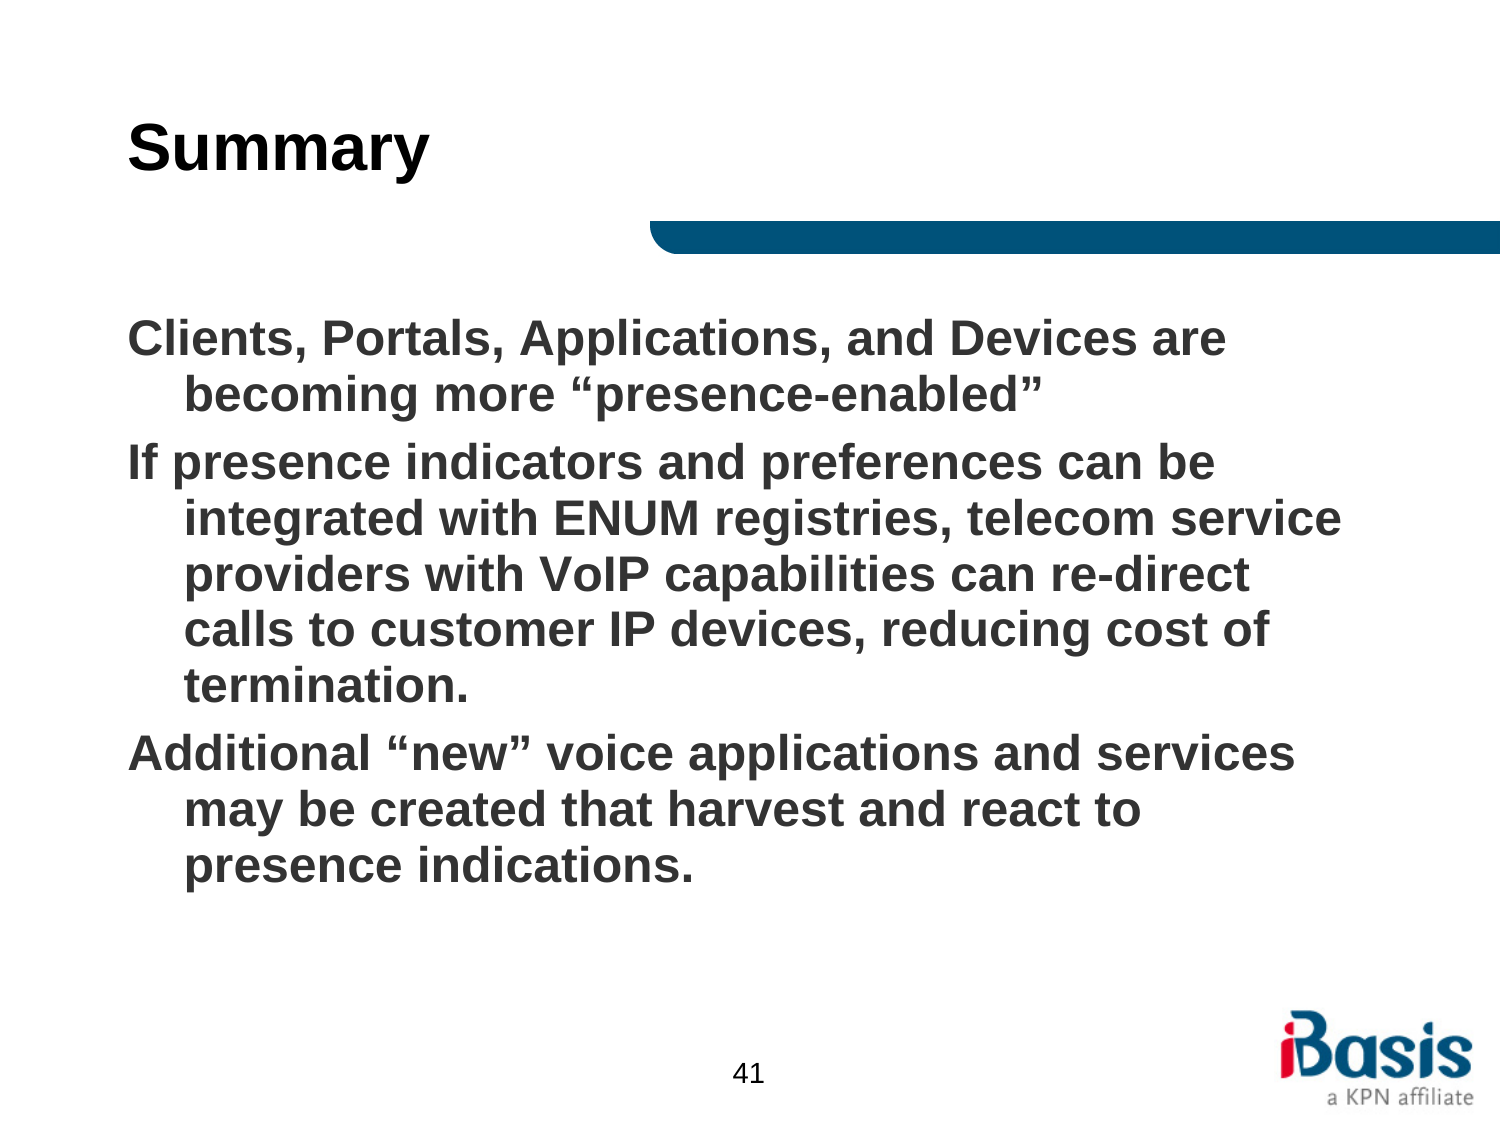

# Summary
Clients, Portals, Applications, and Devices are becoming more “presence-enabled”
If presence indicators and preferences can be integrated with ENUM registries, telecom service providers with VoIP capabilities can re-direct calls to customer IP devices, reducing cost of termination.
Additional “new” voice applications and services may be created that harvest and react to presence indications.